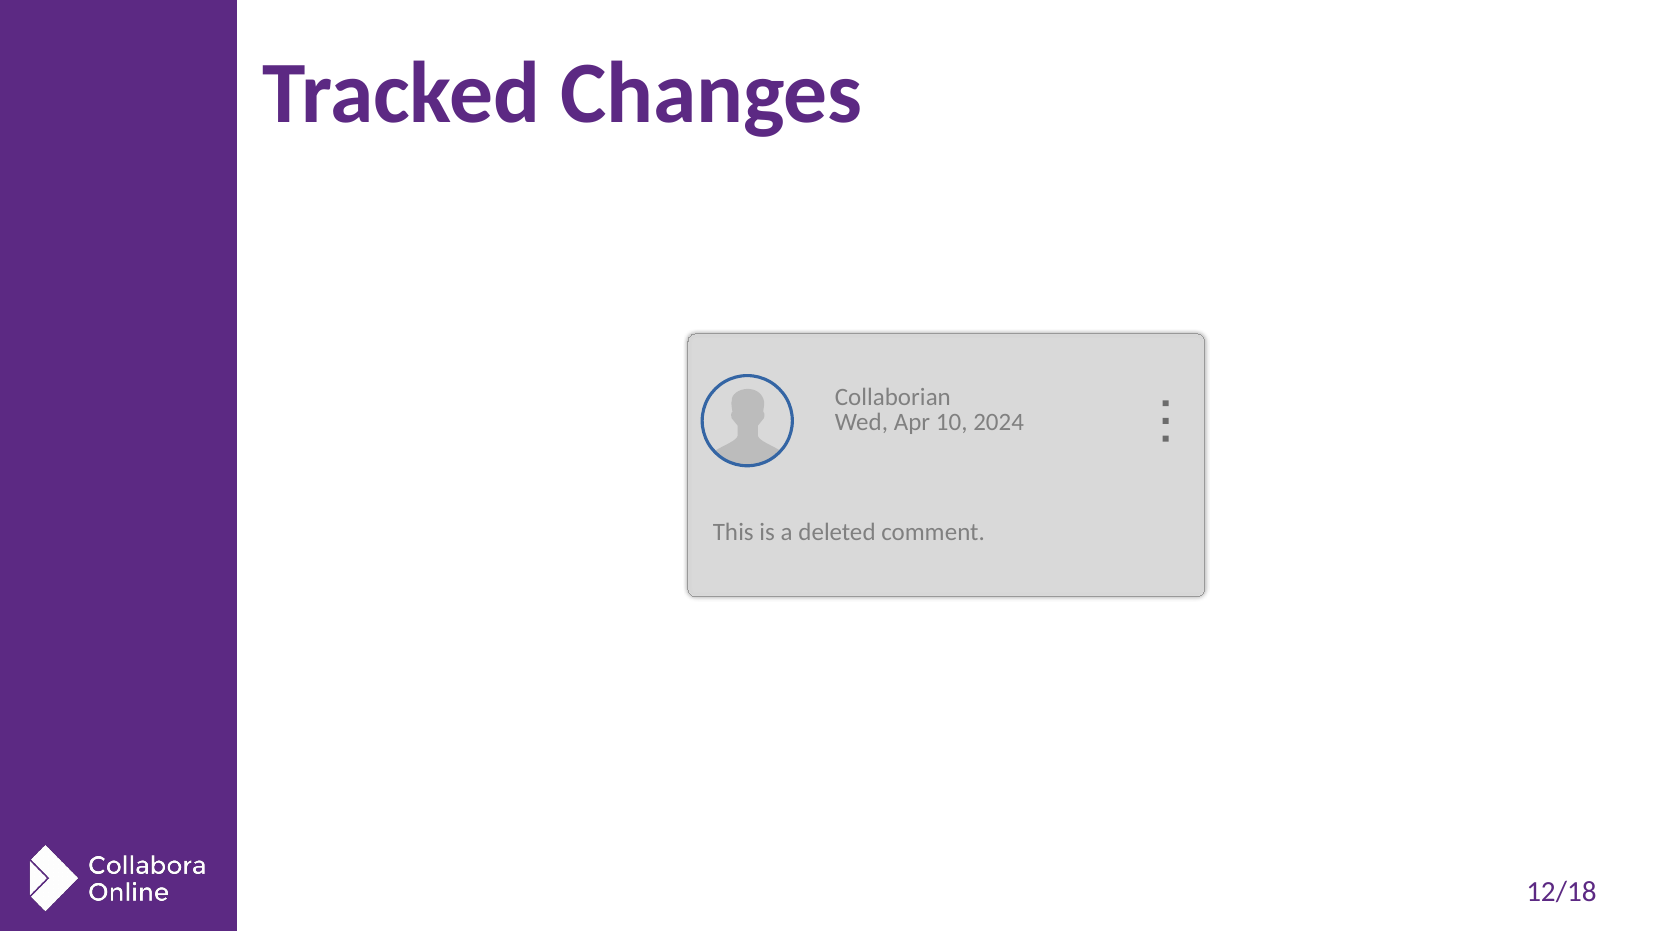

# Tracked Changes
Collaborian
Wed, Apr 10, 2024
This is a deleted comment.
12